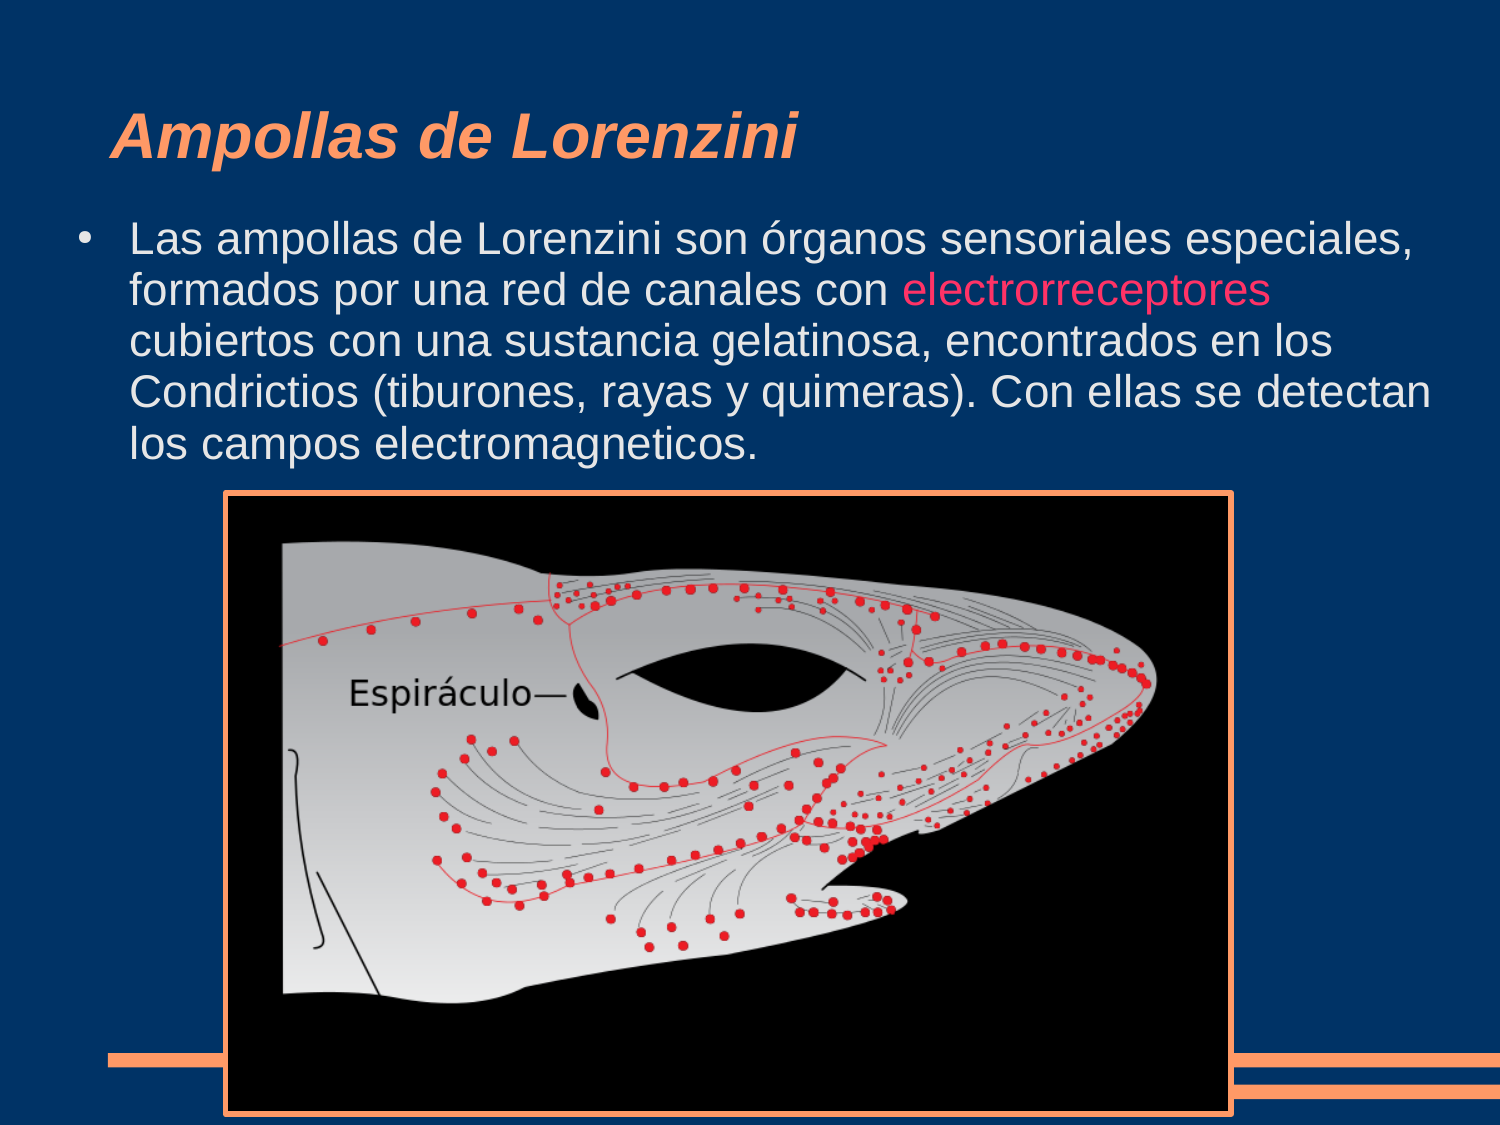

# Ampollas de Lorenzini
Las ampollas de Lorenzini son órganos sensoriales especiales, formados por una red de canales con electrorreceptores cubiertos con una sustancia gelatinosa, encontrados en los Condrictios (tiburones, rayas y quimeras). Con ellas se detectan los campos electromagneticos.